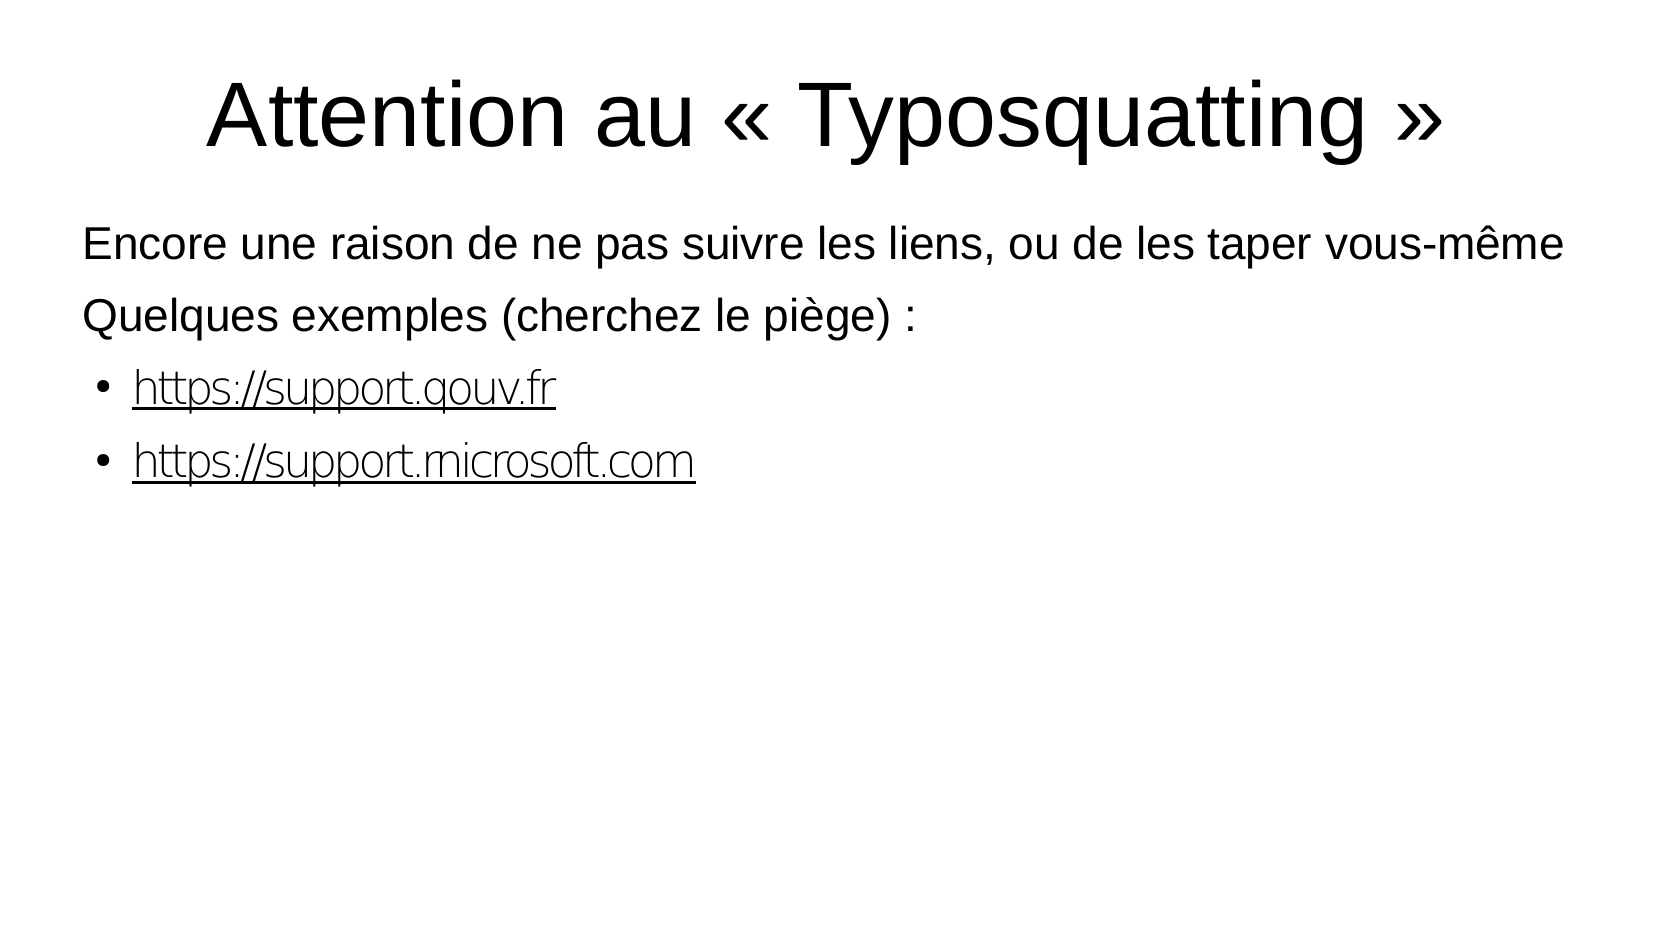

# Attention au « Typosquatting »
Encore une raison de ne pas suivre les liens, ou de les taper vous-même
Quelques exemples (cherchez le piège) :
https://support.qouv.fr
https://support.rnicrosoft.com